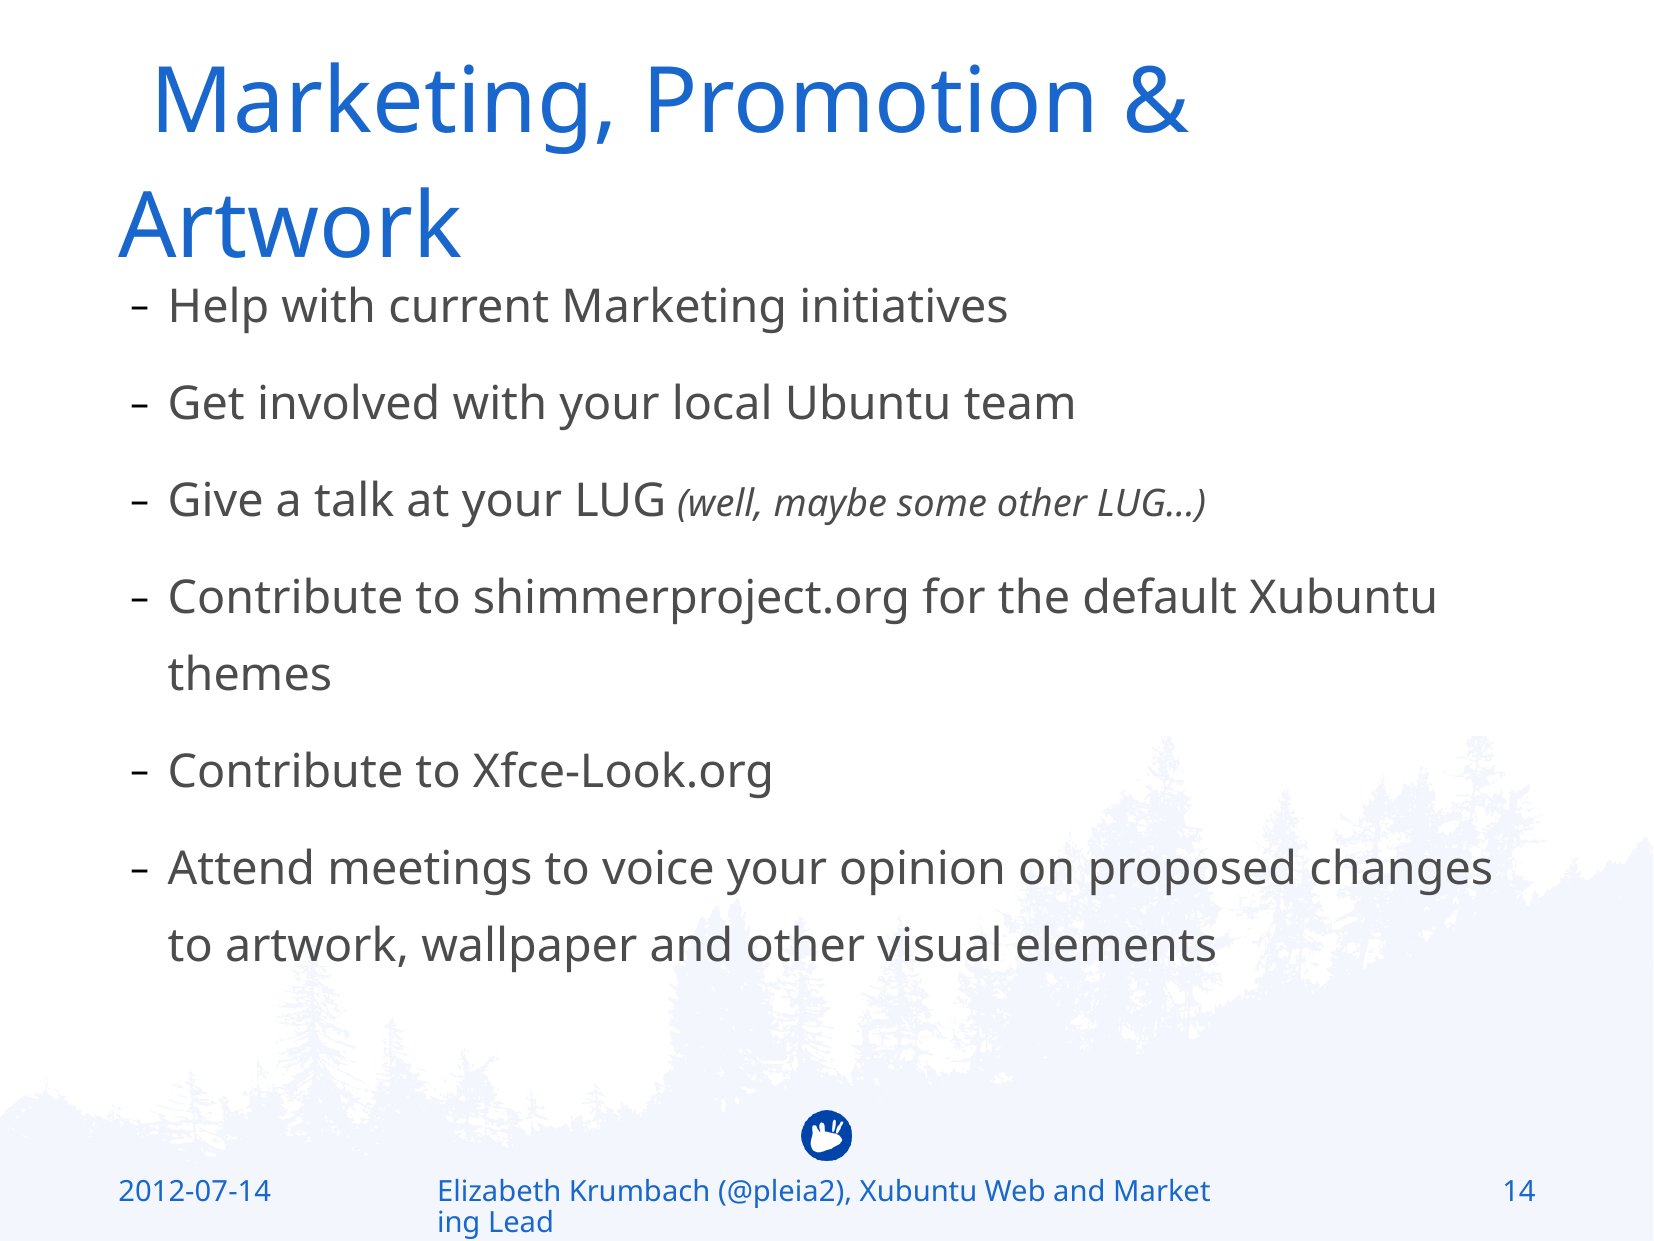

# Marketing, Promotion & Artwork
Help with current Marketing initiatives
Get involved with your local Ubuntu team
Give a talk at your LUG (well, maybe some other LUG...)
Contribute to shimmerproject.org for the default Xubuntu themes
Contribute to Xfce-Look.org
Attend meetings to voice your opinion on proposed changes to artwork, wallpaper and other visual elements
Elizabeth Krumbach (@pleia2), Xubuntu Web and Marketing Lead
2012-07-14
14